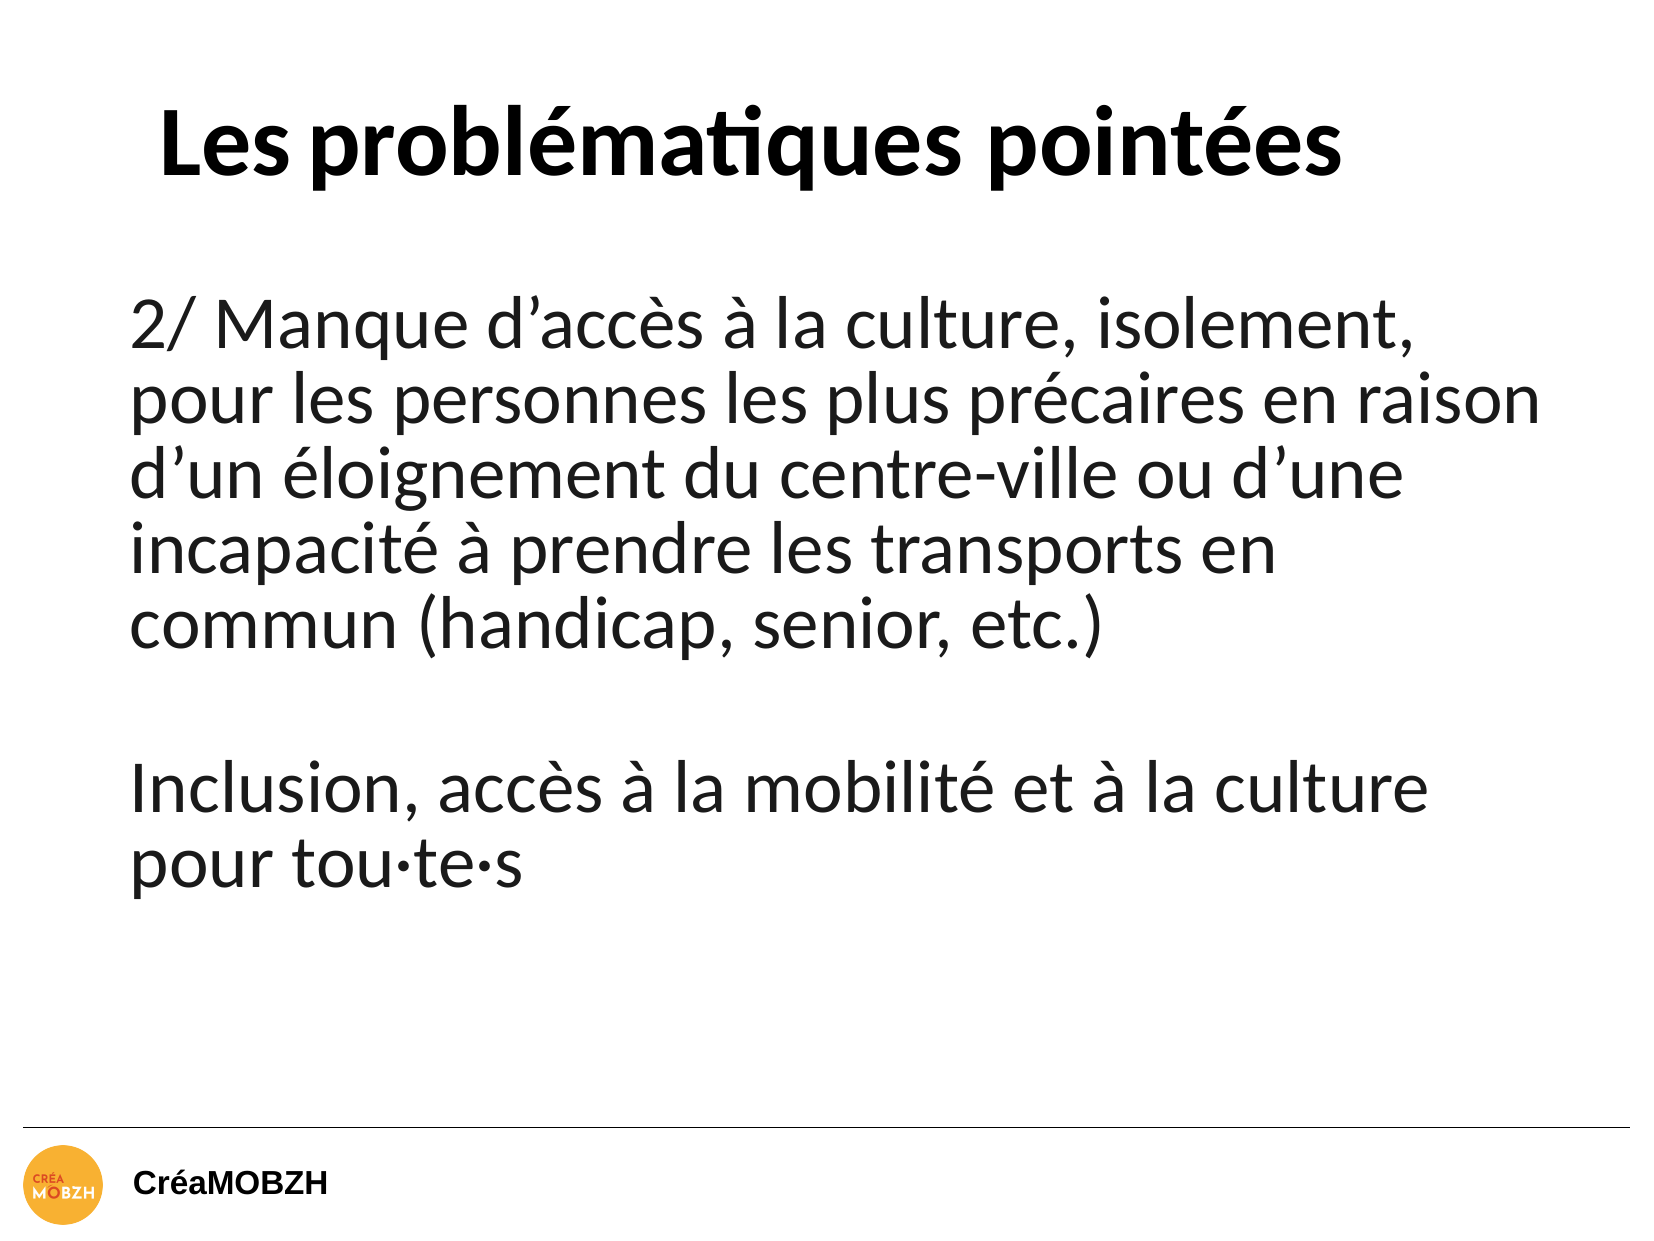

# Les	problématiques pointées
2/ Manque d’accès à la culture, isolement, pour les personnes les plus précaires en raison d’un éloignement du centre-ville ou d’une incapacité à prendre les transports en commun (handicap, senior, etc.)
Inclusion, accès à la mobilité et à la culture pour tou·te·s
CréaMOBZH